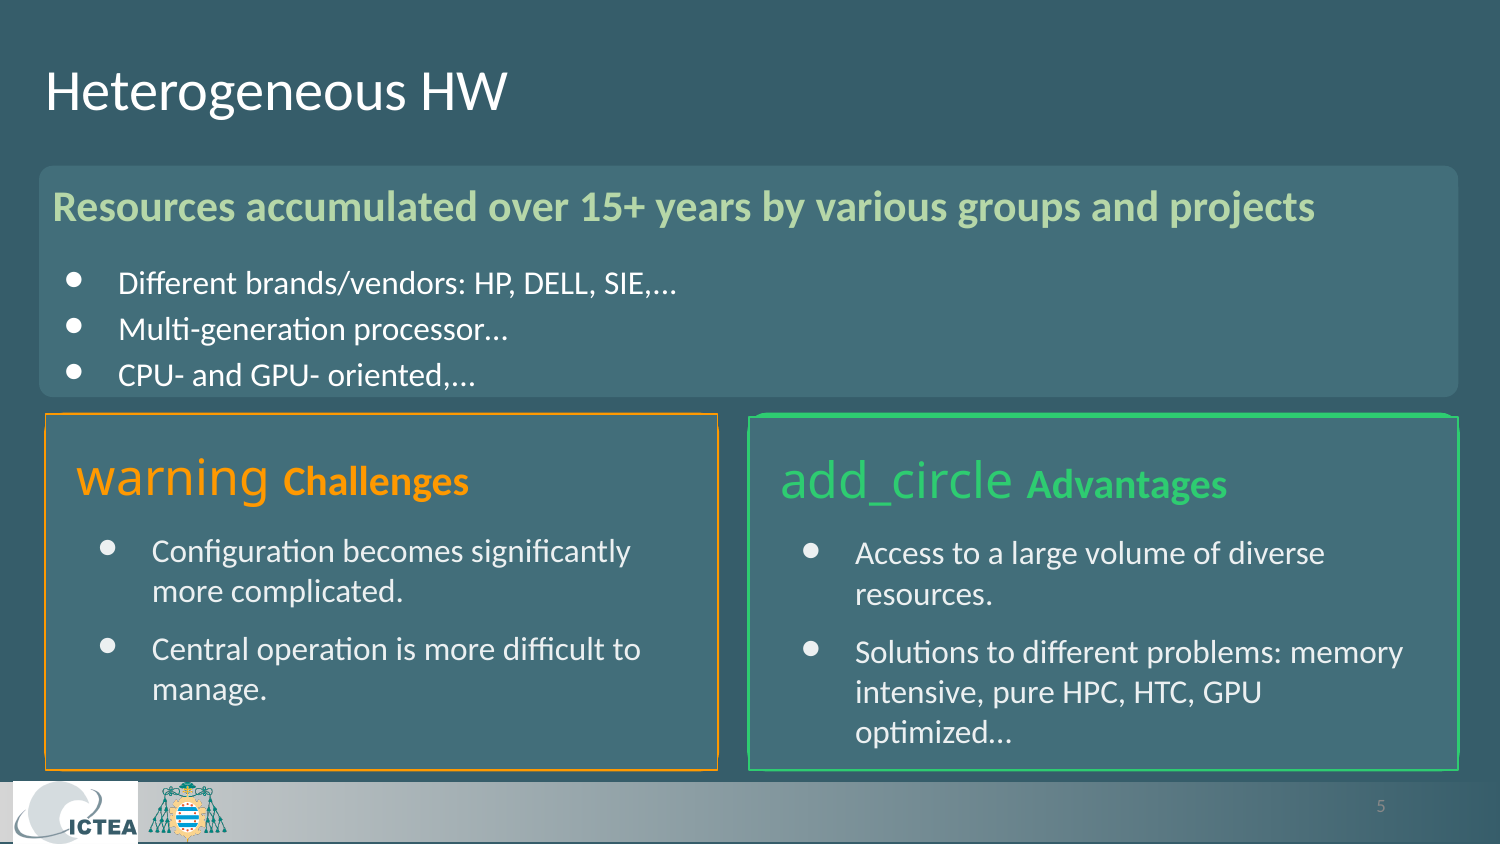

# Heterogeneous HW
Resources accumulated over 15+ years by various groups and projects
Different brands/vendors: HP, DELL, SIE,...
Multi-generation processor…
CPU- and GPU- oriented,...
warning Challenges
Configuration becomes significantly more complicated.
Central operation is more difficult to manage.
add_circle Advantages
Access to a large volume of diverse resources.
Solutions to different problems: memory intensive, pure HPC, HTC, GPU optimized…